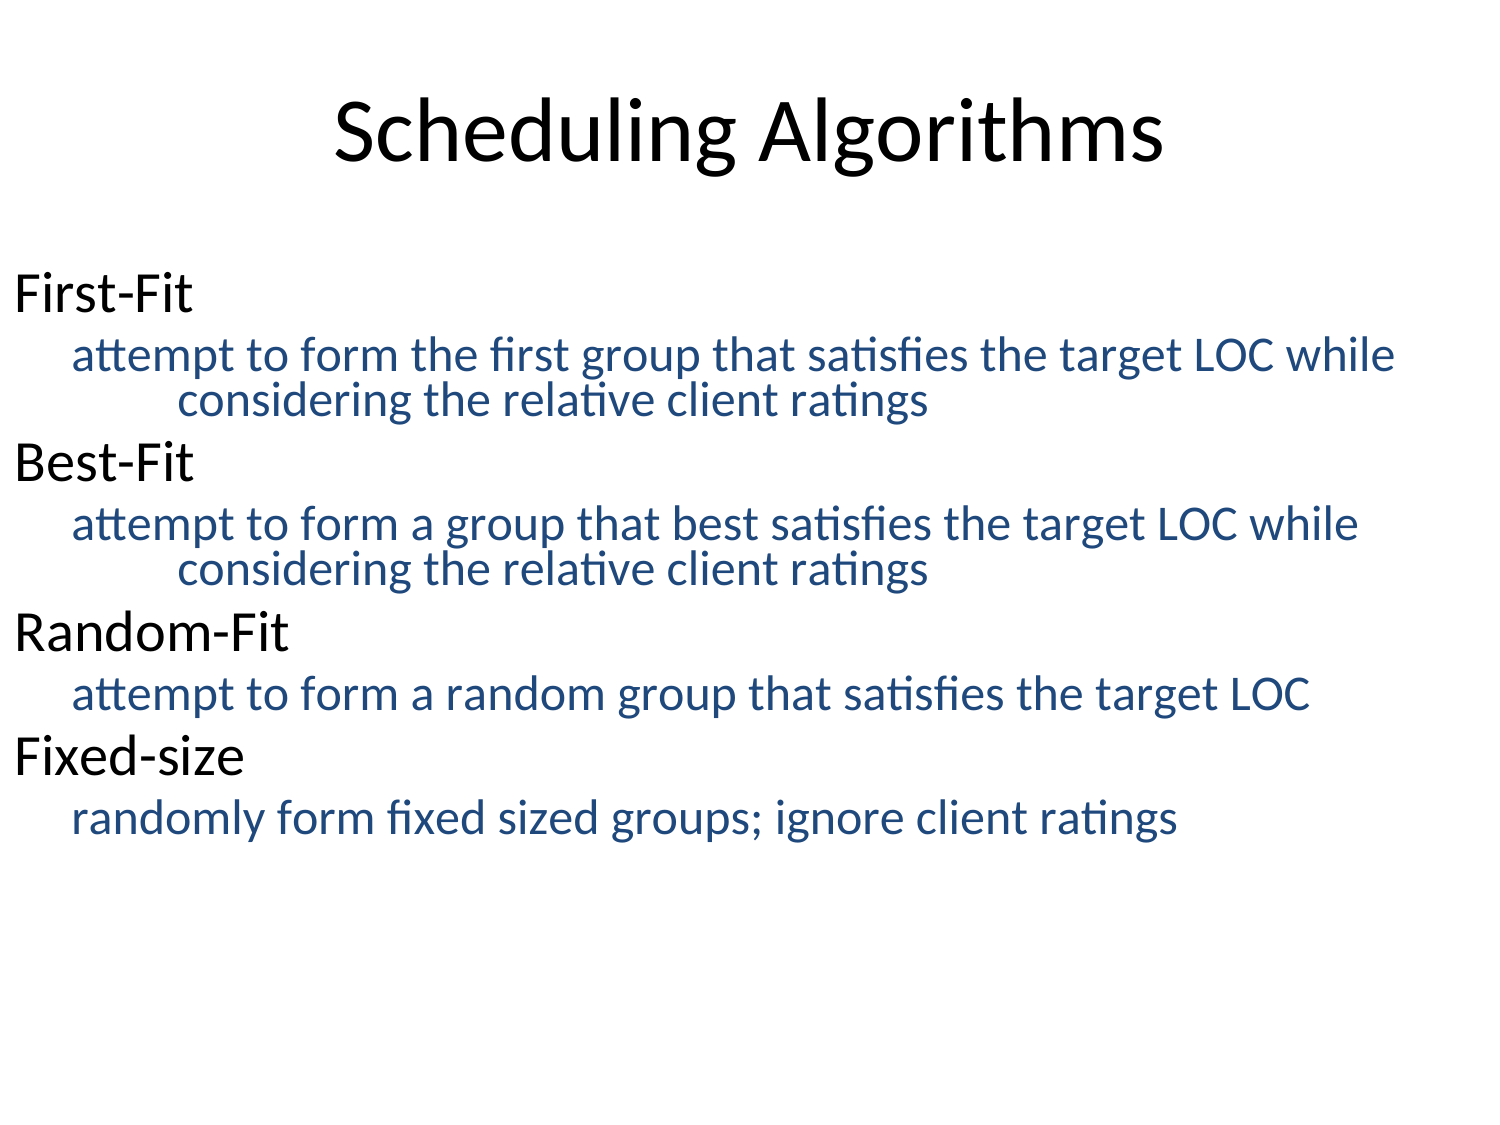

# Scheduling Algorithms
First-Fit
attempt to form the first group that satisfies the target LOC while considering the relative client ratings
Best-Fit
attempt to form a group that best satisfies the target LOC while considering the relative client ratings
Random-Fit
attempt to form a random group that satisfies the target LOC
Fixed-size
randomly form fixed sized groups; ignore client ratings